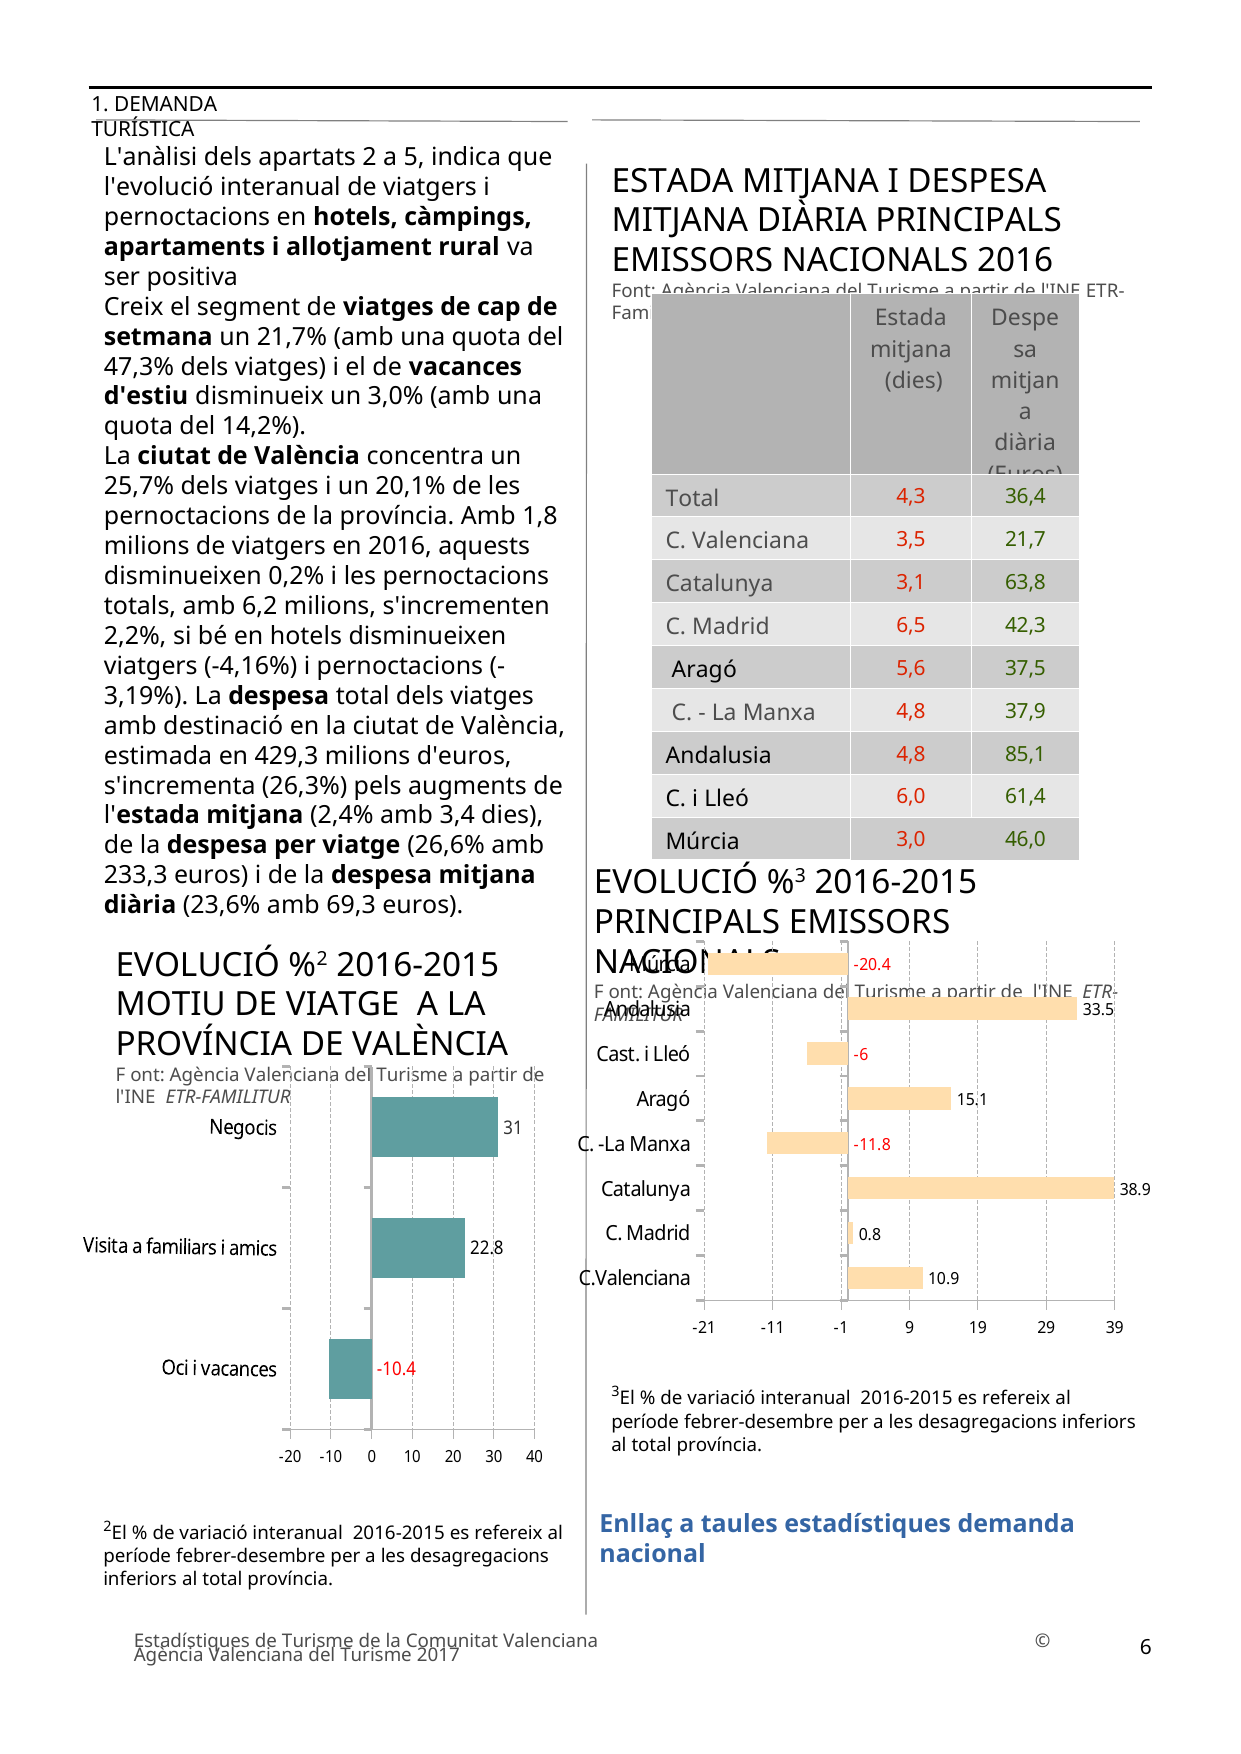

1. DEMANDA TURÍSTICA
L'anàlisi dels apartats 2 a 5, indica que l'evolució interanual de viatgers i pernoctacions en hotels, càmpings, apartaments i allotjament rural va ser positiva
Creix el segment de viatges de cap de setmana un 21,7% (amb una quota del 47,3% dels viatges) i el de vacances d'estiu disminueix un 3,0% (amb una quota del 14,2%).
La ciutat de València concentra un 25,7% dels viatges i un 20,1% de les pernoctacions de la província. Amb 1,8 milions de viatgers en 2016, aquests disminueixen 0,2% i les pernoctacions totals, amb 6,2 milions, s'incrementen 2,2%, si bé en hotels disminueixen viatgers (-4,16%) i pernoctacions (-3,19%). La despesa total dels viatges amb destinació en la ciutat de València, estimada en 429,3 milions d'euros, s'incrementa (26,3%) pels augments de l'estada mitjana (2,4% amb 3,4 dies), de la despesa per viatge (26,6% amb 233,3 euros) i de la despesa mitjana diària (23,6% amb 69,3 euros).
ESTADA MITJANA I DESPESA MITJANA DIÀRIA PRINCIPALS
EMISSORS NACIONALS 2016
Font: Agència Valenciana del Turisme a partir de l'INE ETR-Familitur
| | Estada mitjana (dies) | Despesa mitjana diària (Euros) |
| --- | --- | --- |
| Total | 4,3 | 36,4 |
| C. Valenciana | 3,5 | 21,7 |
| Catalunya | 3,1 | 63,8 |
| C. Madrid | 6,5 | 42,3 |
| Aragó | 5,6 | 37,5 |
| C. - La Manxa | 4,8 | 37,9 |
| Andalusia | 4,8 | 85,1 |
| C. i Lleó | 6,0 | 61,4 |
| Múrcia | 3,0 | 46,0 |
EVOLUCIÓ %3 2016-2015 PRINCIPALS EMISSORS NACIONALS
F ont: Agència Valenciana del Turisme a partir de l'INE ETR-FAMILITUR
### Chart
| Category | %Var. viajes 2016/15* |
|---|---|
| C.Valenciana | 10.9 |
| C. Madrid | 0.8 |
| Catalunya | 38.9 |
| C. -La Manxa | -11.8 |
| Aragó | 15.1 |
| Cast. i Lleó | -6.0 |
| Andalusia | 33.5 |
| Múrcia | -20.4 |EVOLUCIÓ %2 2016-2015 MOTIU DE VIATGE A LA
PROVÍNCIA DE VALÈNCIA
F ont: Agència Valenciana del Turisme a partir de l'INE ETR-FAMILITUR
### Chart
| Category | |
|---|---|
| Oci i vacances | -10.4 |
| Visita a familiars i amics | 22.8 |
| Negocis | 31.0 |3El % de variació interanual 2016-2015 es refereix al període febrer-desembre per a les desagregacions inferiors al total província.
Enllaç a taules estadístiques demanda nacional
2El % de variació interanual 2016-2015 es refereix al període febrer-desembre per a les desagregacions inferiors al total província.